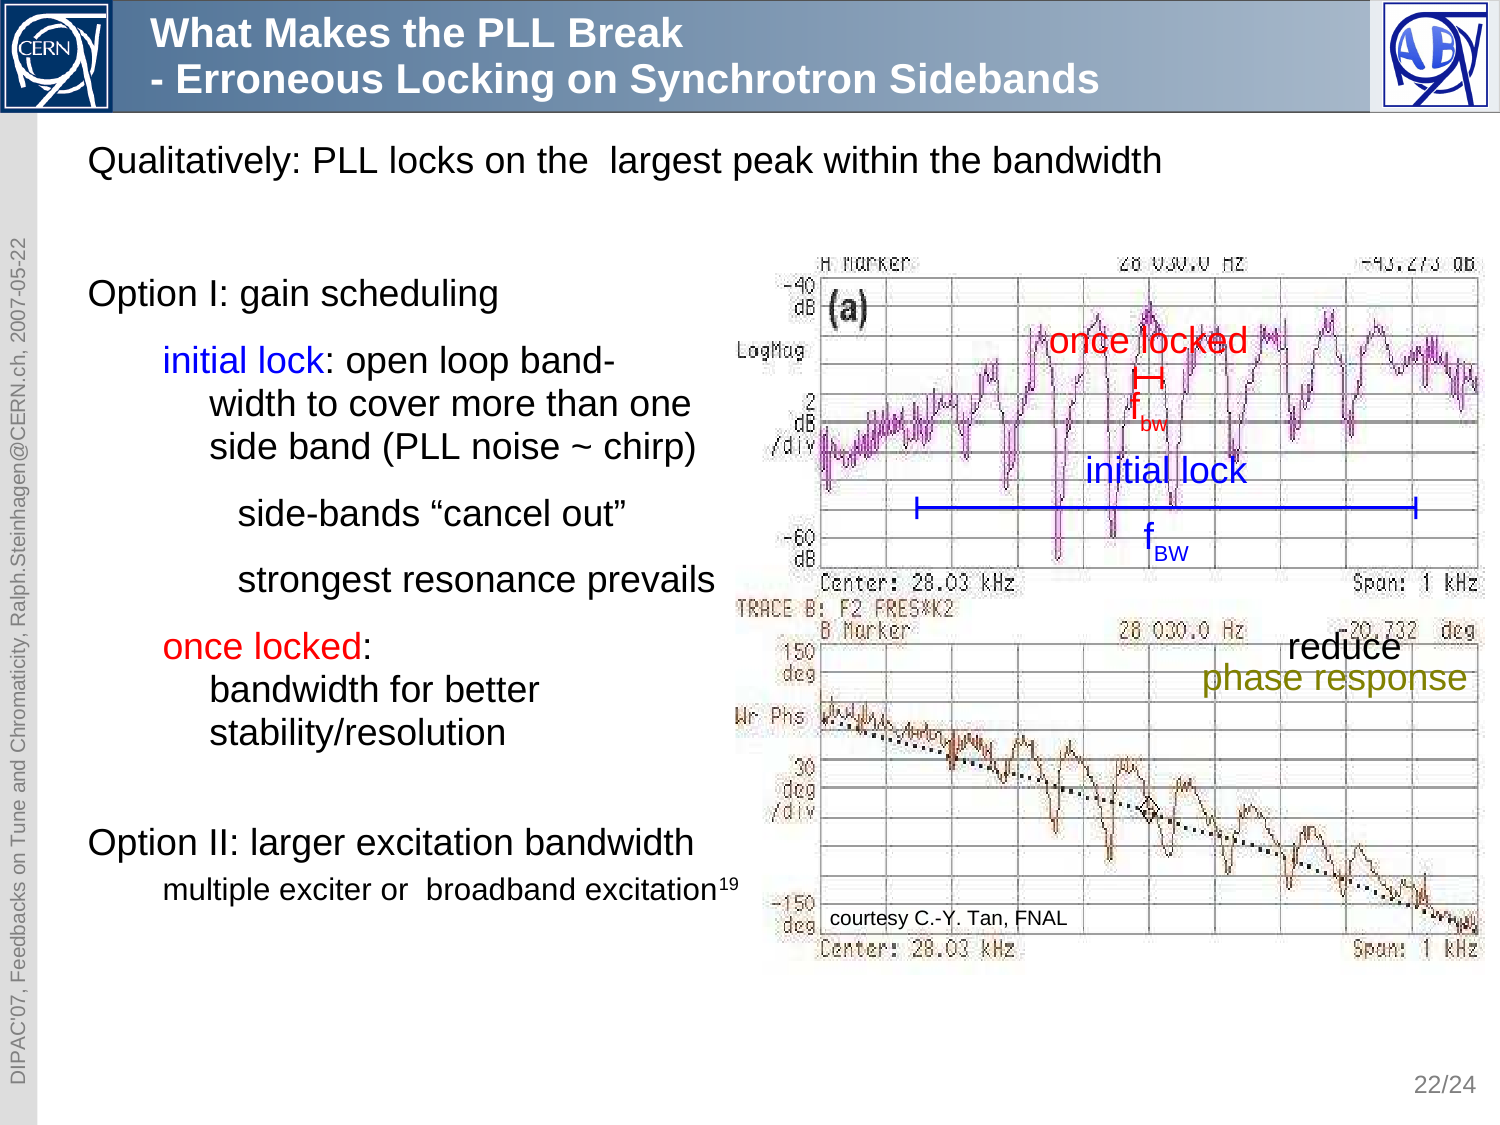

# What Makes the PLL Break - Erroneous Locking on Synchrotron Sidebands
Qualitatively: PLL locks on the largest peak within the bandwidth
Option I: gain scheduling
initial lock: open loop band-						width to cover more than one 					side band (PLL noise ~ chirp)
side-bands “cancel out”
strongest resonance prevails
once locked:							reduce bandwidth for better 					stability/resolution
Option II: larger excitation bandwidth
multiple exciter or broadband excitation19
once locked
fbw
initial lock
fBW
phase response
courtesy C.-Y. Tan, FNAL